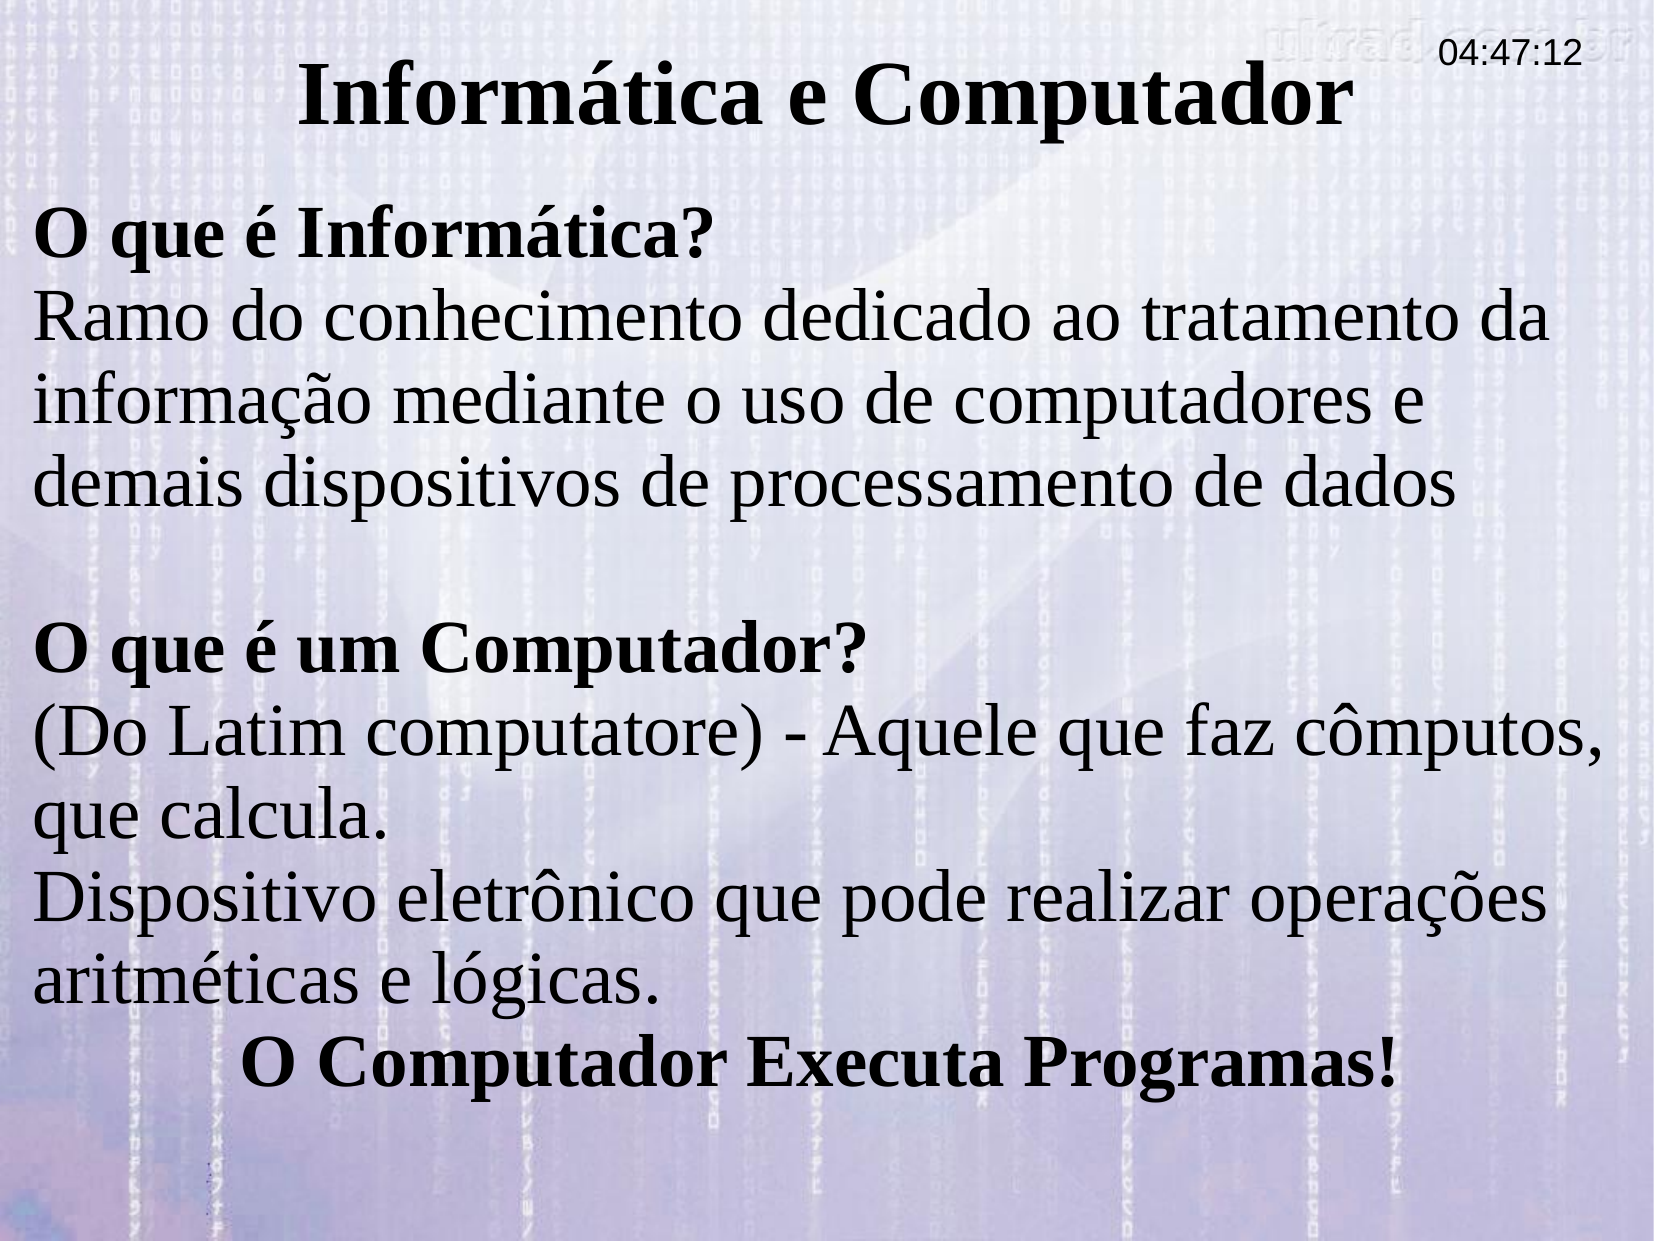

02:09:46
Informática e Computador
O que é Informática?
Ramo do conhecimento dedicado ao tratamento da informação mediante o uso de computadores e demais dispositivos de processamento de dados
O que é um Computador?
(Do Latim computatore) - Aquele que faz cômputos, que calcula.
Dispositivo eletrônico que pode realizar operações aritméticas e lógicas.
O Computador Executa Programas!